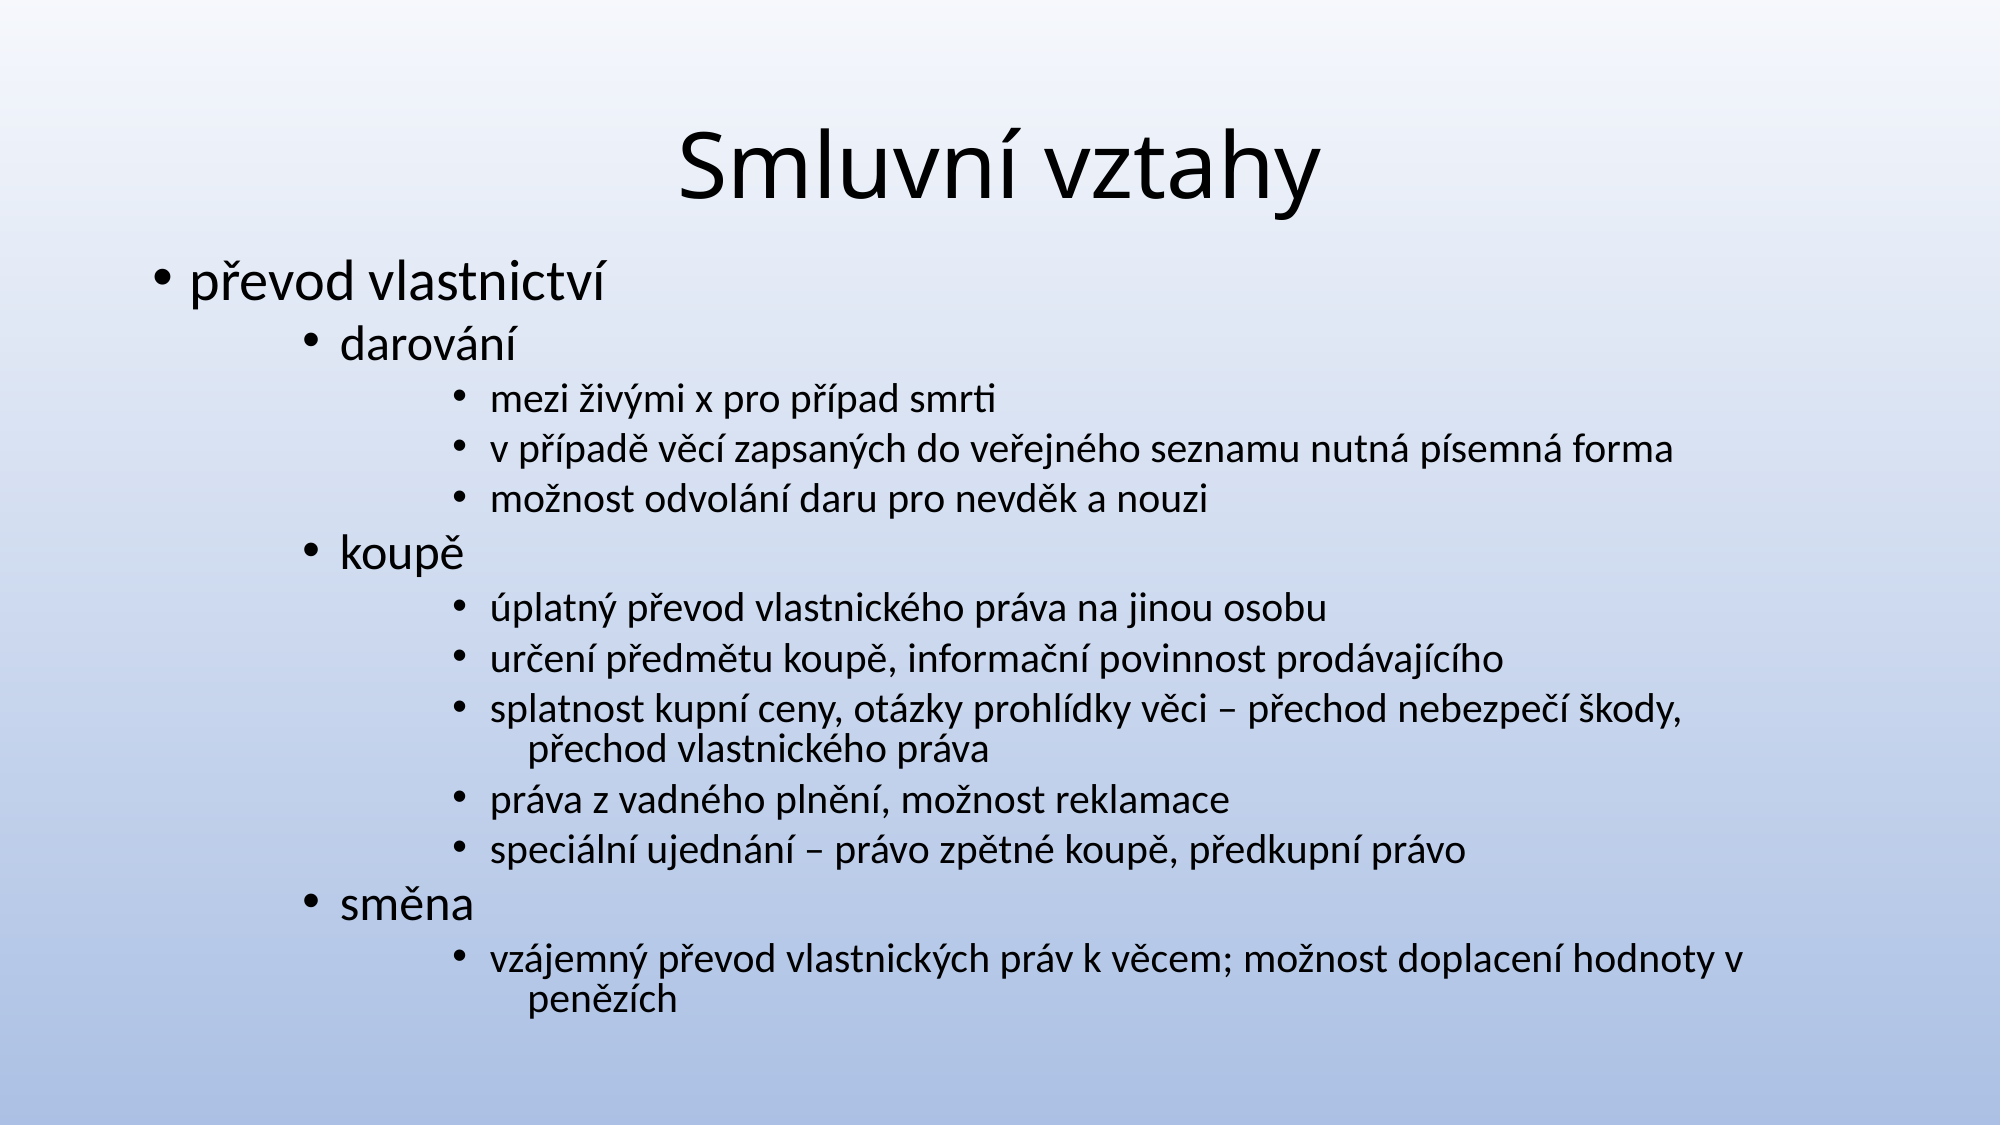

# Smluvní vztahy
převod vlastnictví
darování
mezi živými x pro případ smrti
v případě věcí zapsaných do veřejného seznamu nutná písemná forma
možnost odvolání daru pro nevděk a nouzi
koupě
úplatný převod vlastnického práva na jinou osobu
určení předmětu koupě, informační povinnost prodávajícího
splatnost kupní ceny, otázky prohlídky věci – přechod nebezpečí škody, přechod vlastnického práva
práva z vadného plnění, možnost reklamace
speciální ujednání – právo zpětné koupě, předkupní právo
směna
vzájemný převod vlastnických práv k věcem; možnost doplacení hodnoty v penězích